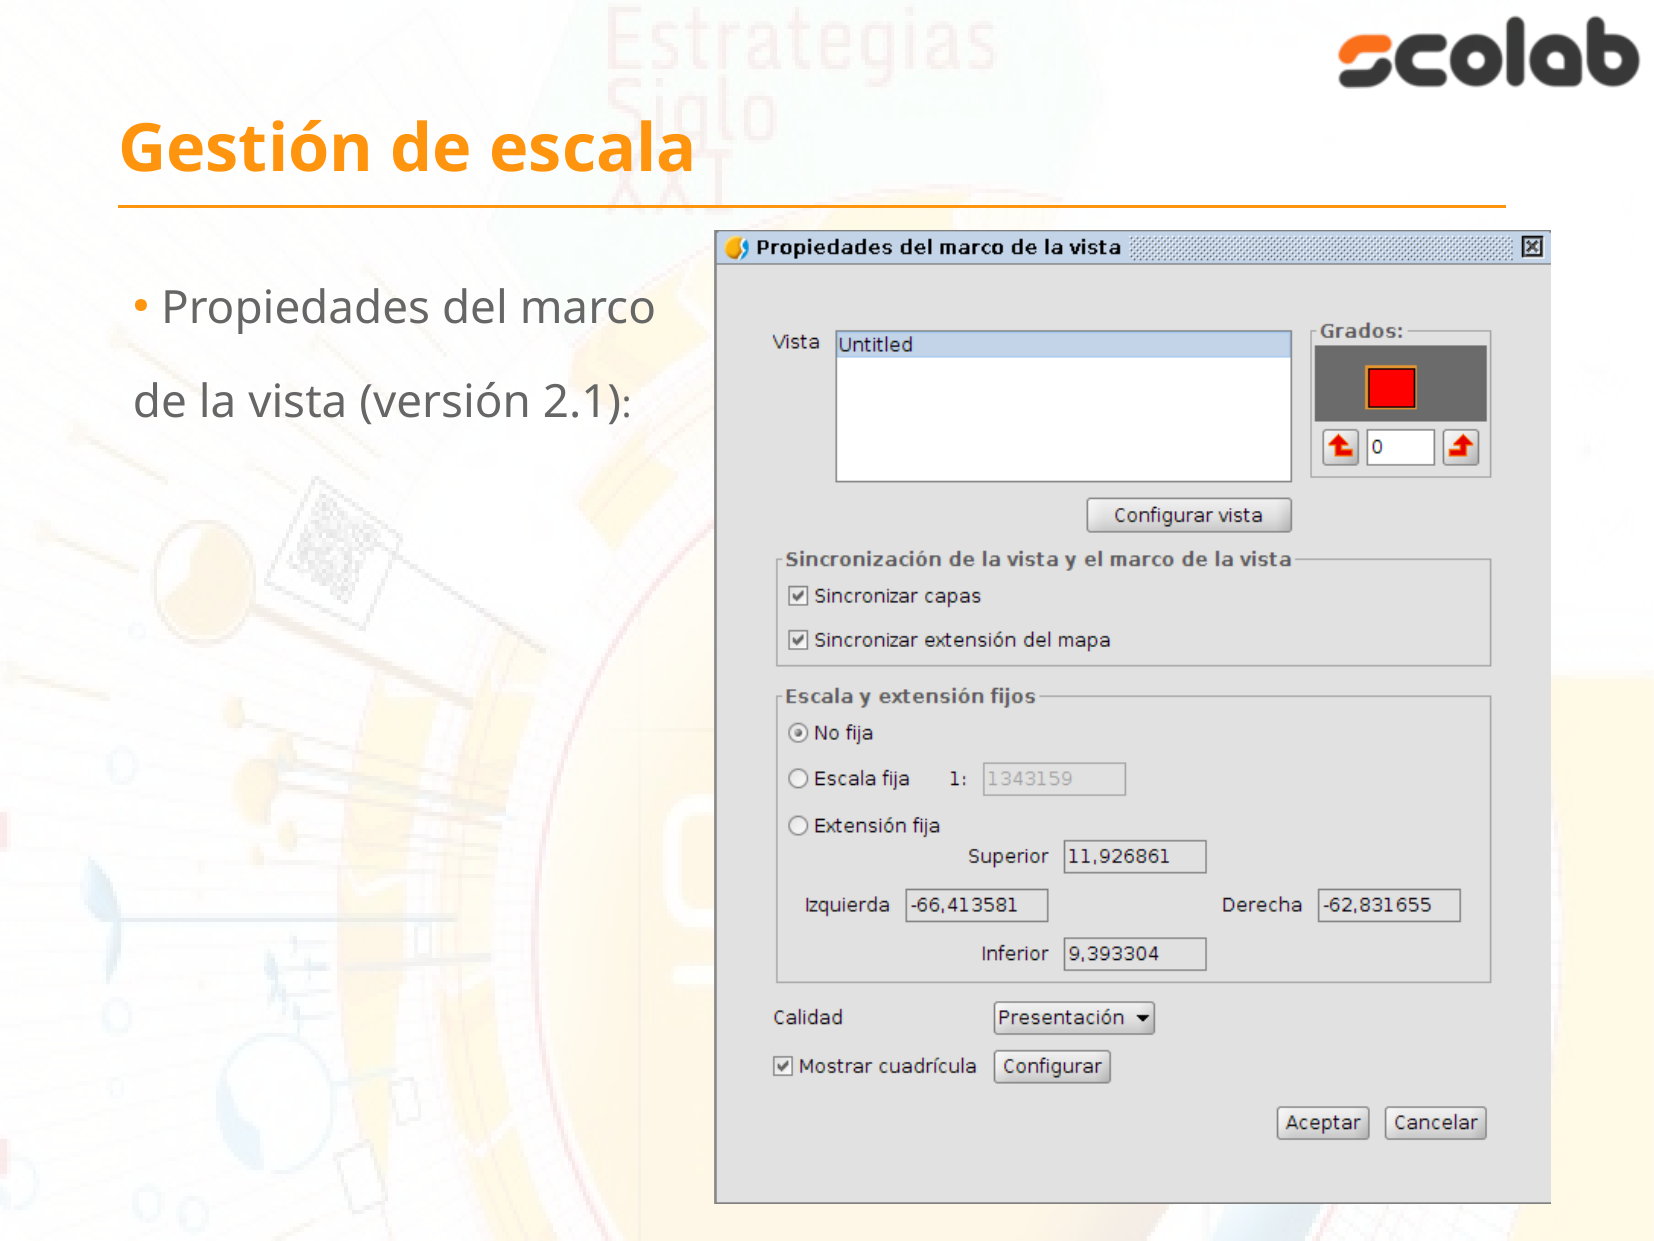

# Gestión de escala
 Propiedades del marco de la vista (versión 2.1):